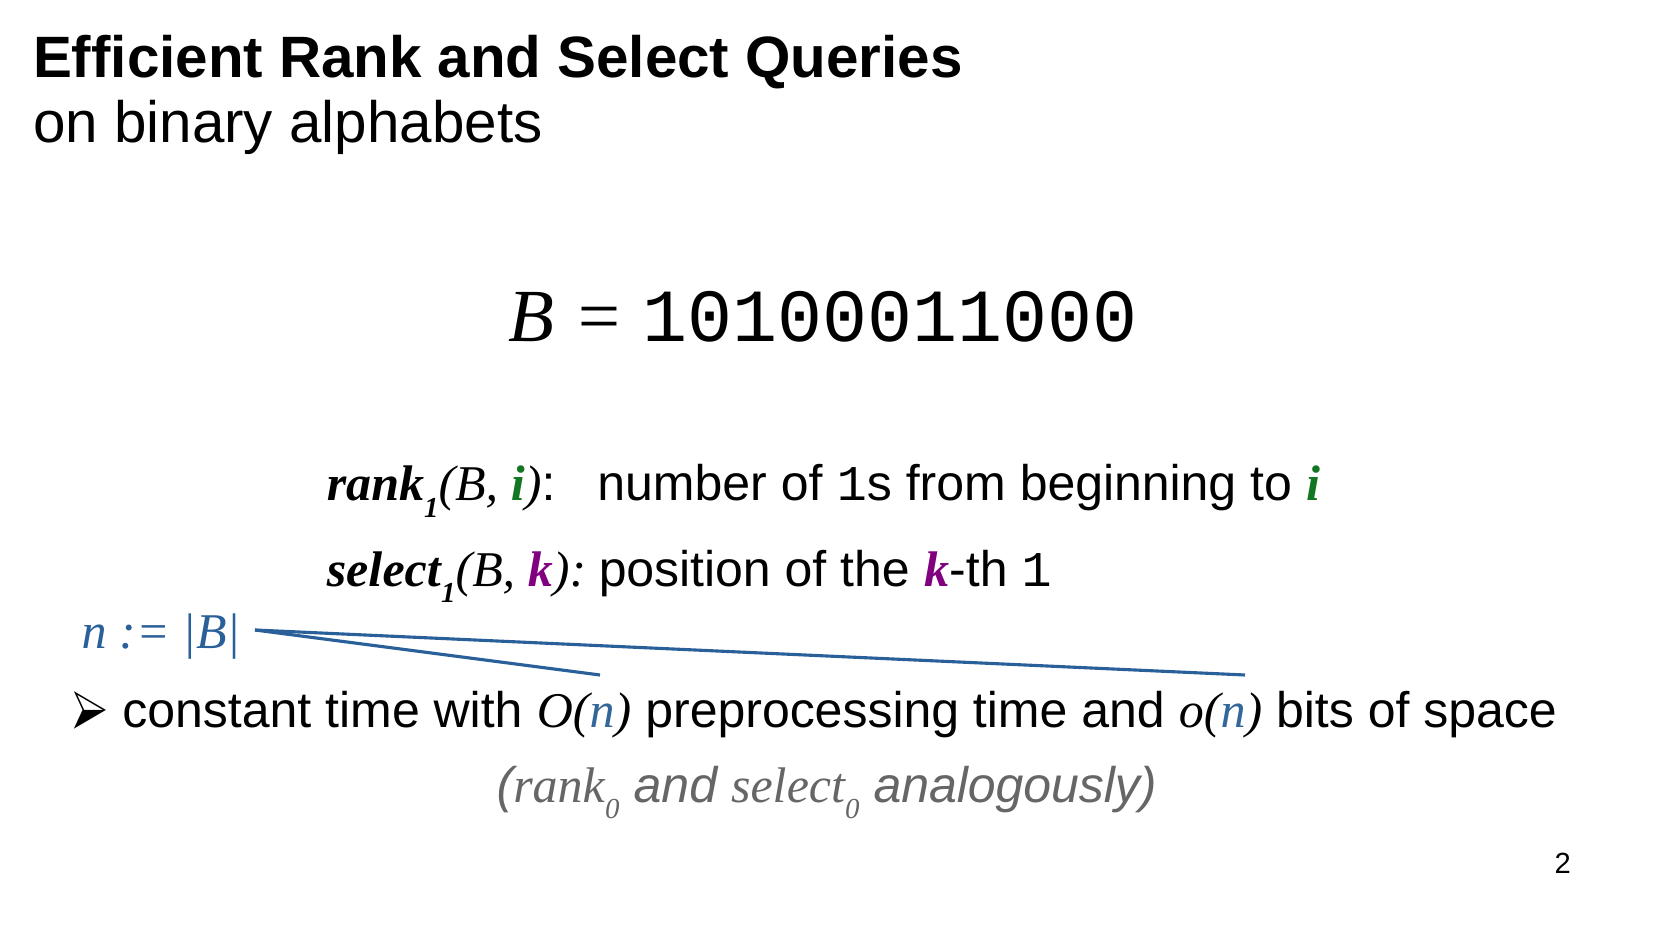

Efficient Rank and Select Queries
on binary alphabets
B = 10100011000
rank1(B, i): number of 1s from beginning to i
select1(B, k): position of the k-th 1
n := |B|
⮚ constant time with O(n) preprocessing time and o(n) bits of space
(rank0 and select0 analogously)
2